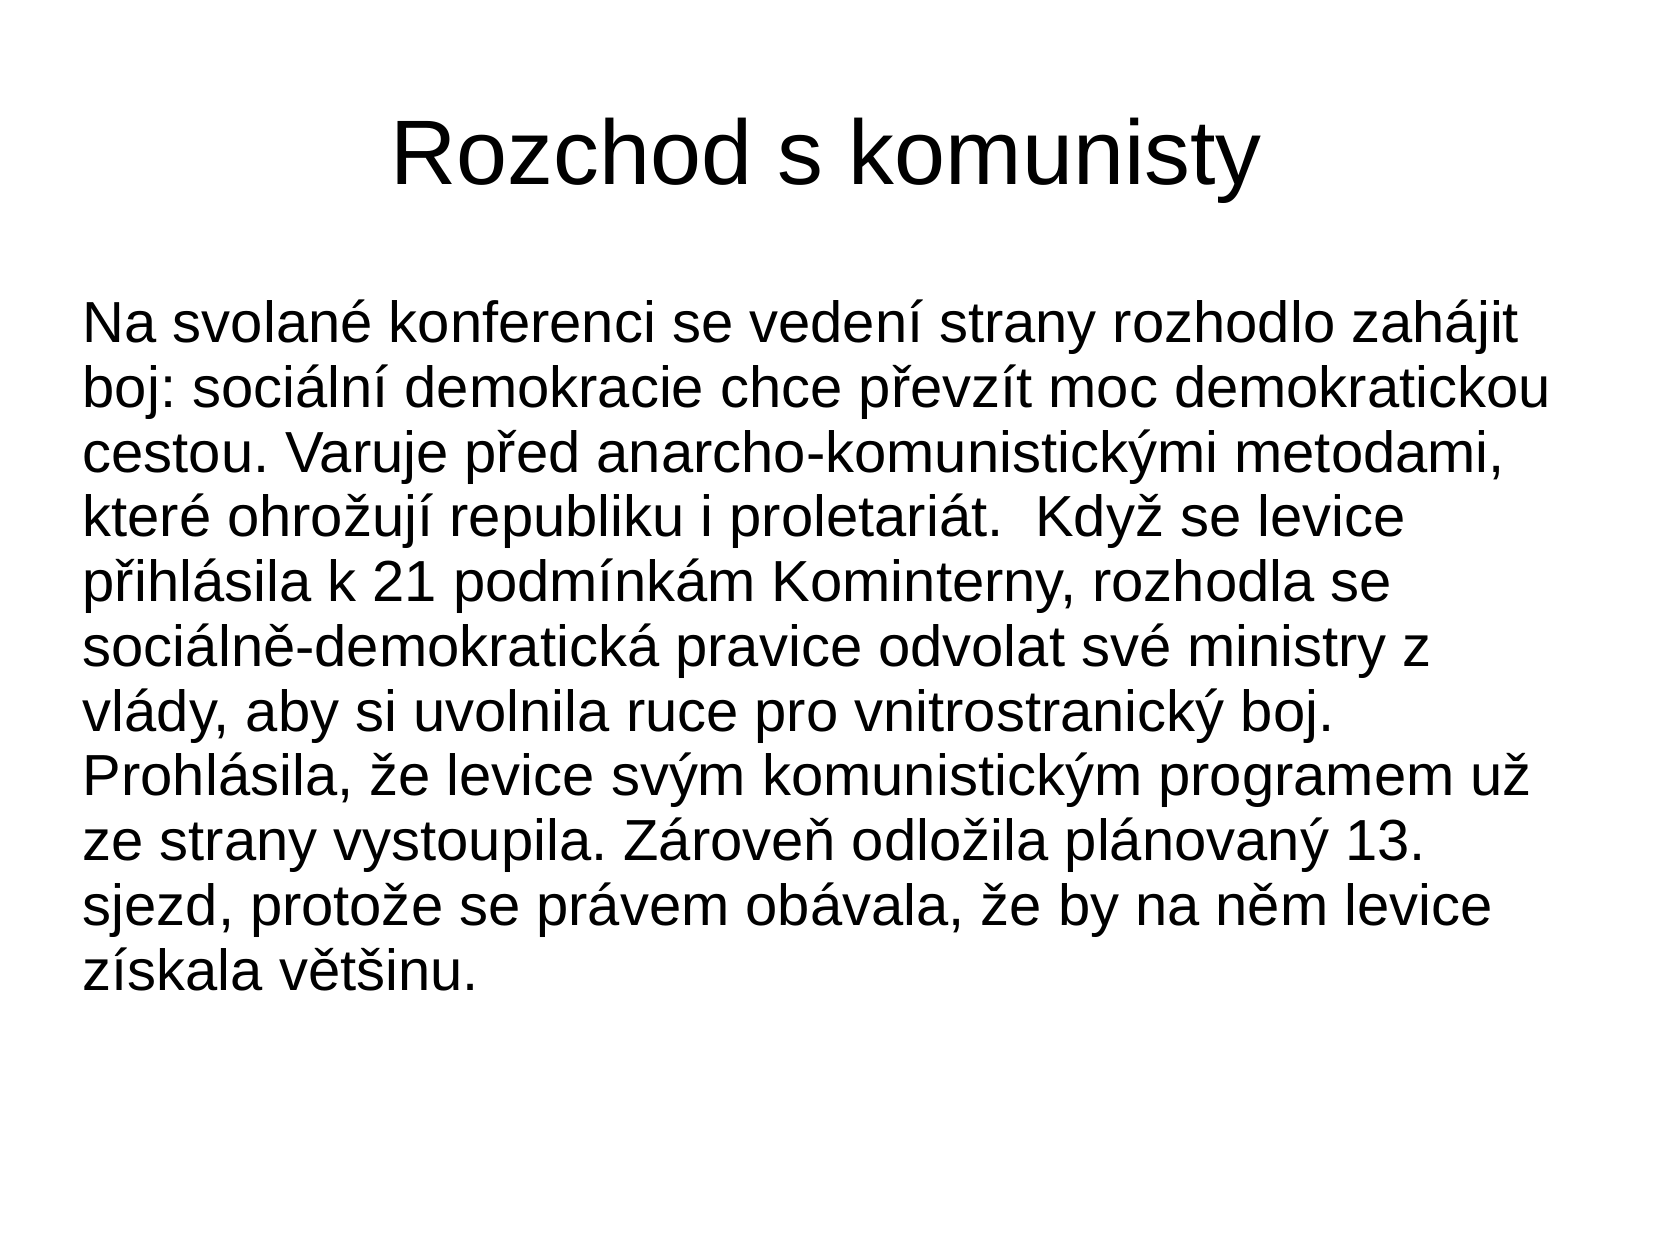

# Rozchod s komunisty
Na svolané konferenci se vedení strany rozhodlo zahájit boj: sociální demokracie chce převzít moc demokratickou cestou. Varuje před anarcho-komunistickými metodami, které ohrožují republiku i proletariát. Když se levice přihlásila k 21 podmínkám Kominterny, rozhodla se sociálně-demokratická pravice odvolat své ministry z vlády, aby si uvolnila ruce pro vnitrostranický boj. Prohlásila, že levice svým komunistickým programem už ze strany vystoupila. Zároveň odložila plánovaný 13. sjezd, protože se právem obávala, že by na něm levice získala většinu.